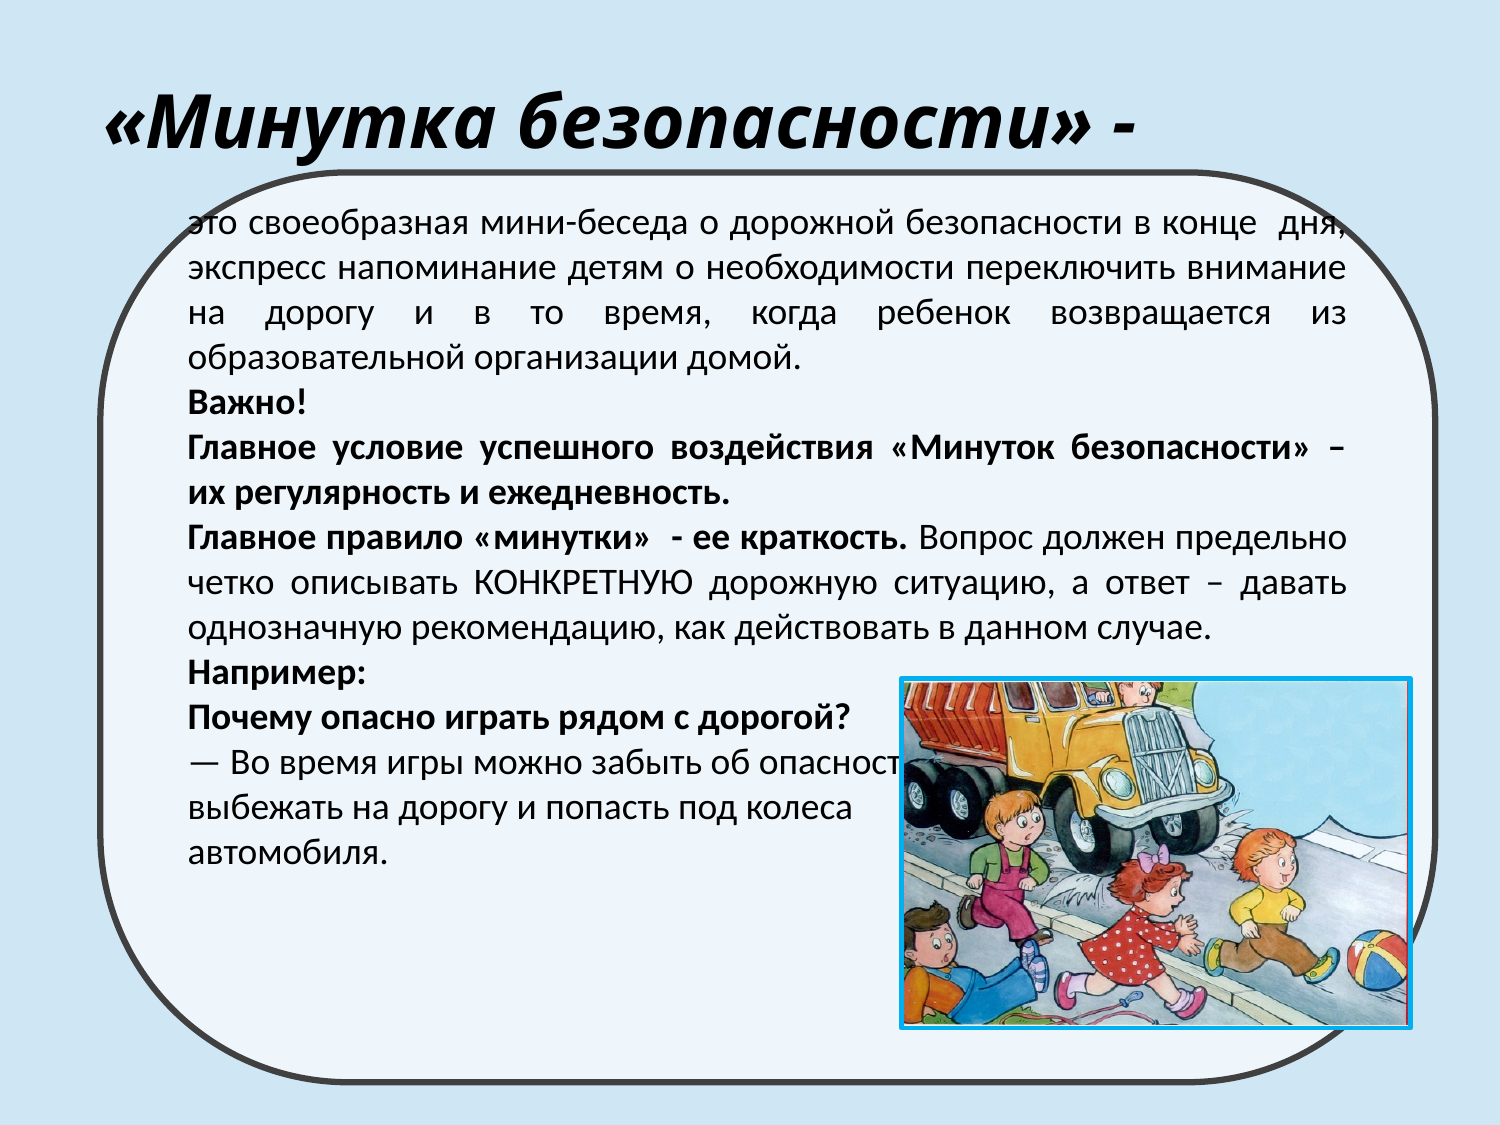

«Минутка безопасности» -
это своеобразная мини-беседа о дорожной безопасности в конце дня, экспресс напоминание детям о необходимости переключить внимание на дорогу и в то время, когда ребенок возвращается из образовательной организации домой.
Важно!
Главное условие успешного воздействия «Минуток безопасности» – их регулярность и ежедневность.
Главное правило «минутки» - ее краткость. Вопрос должен предельно четко описывать КОНКРЕТНУЮ дорожную ситуацию, а ответ – давать однозначную рекомендацию, как действовать в данном случае.
Например:
Почему опасно играть рядом с дорогой?
— Во время игры можно забыть об опасности,
выбежать на дорогу и попасть под колеса
автомобиля.